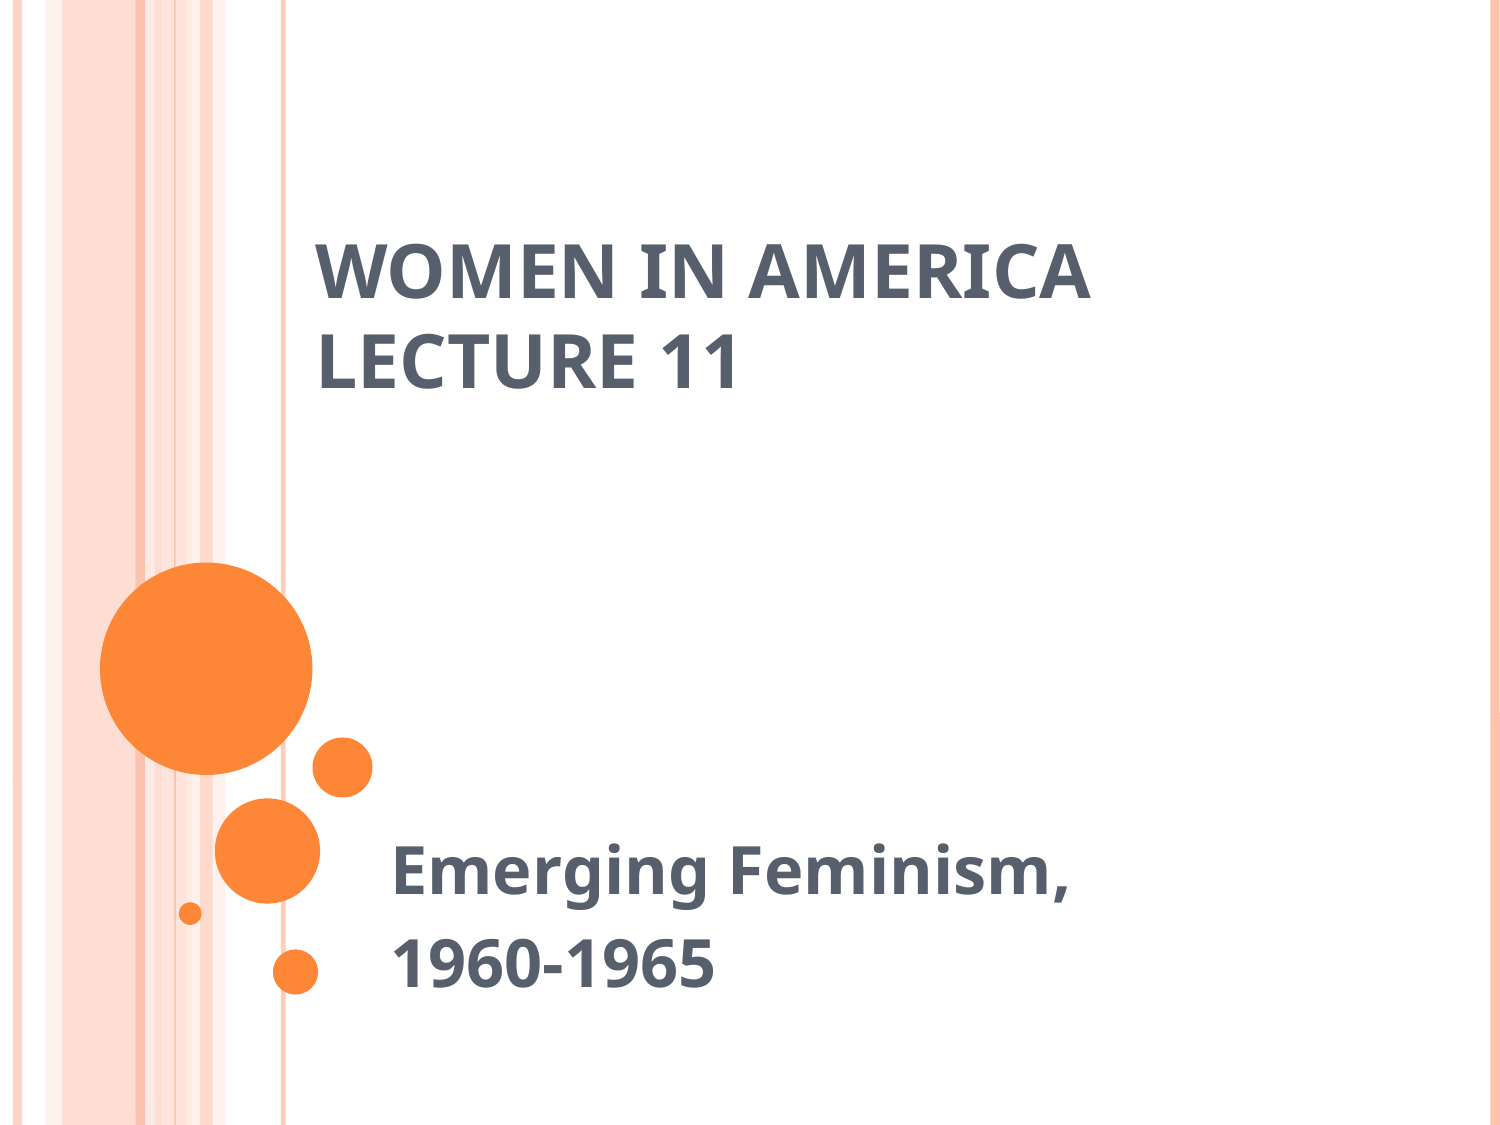

# Women in America Lecture 11
Emerging Feminism,
1960-1965